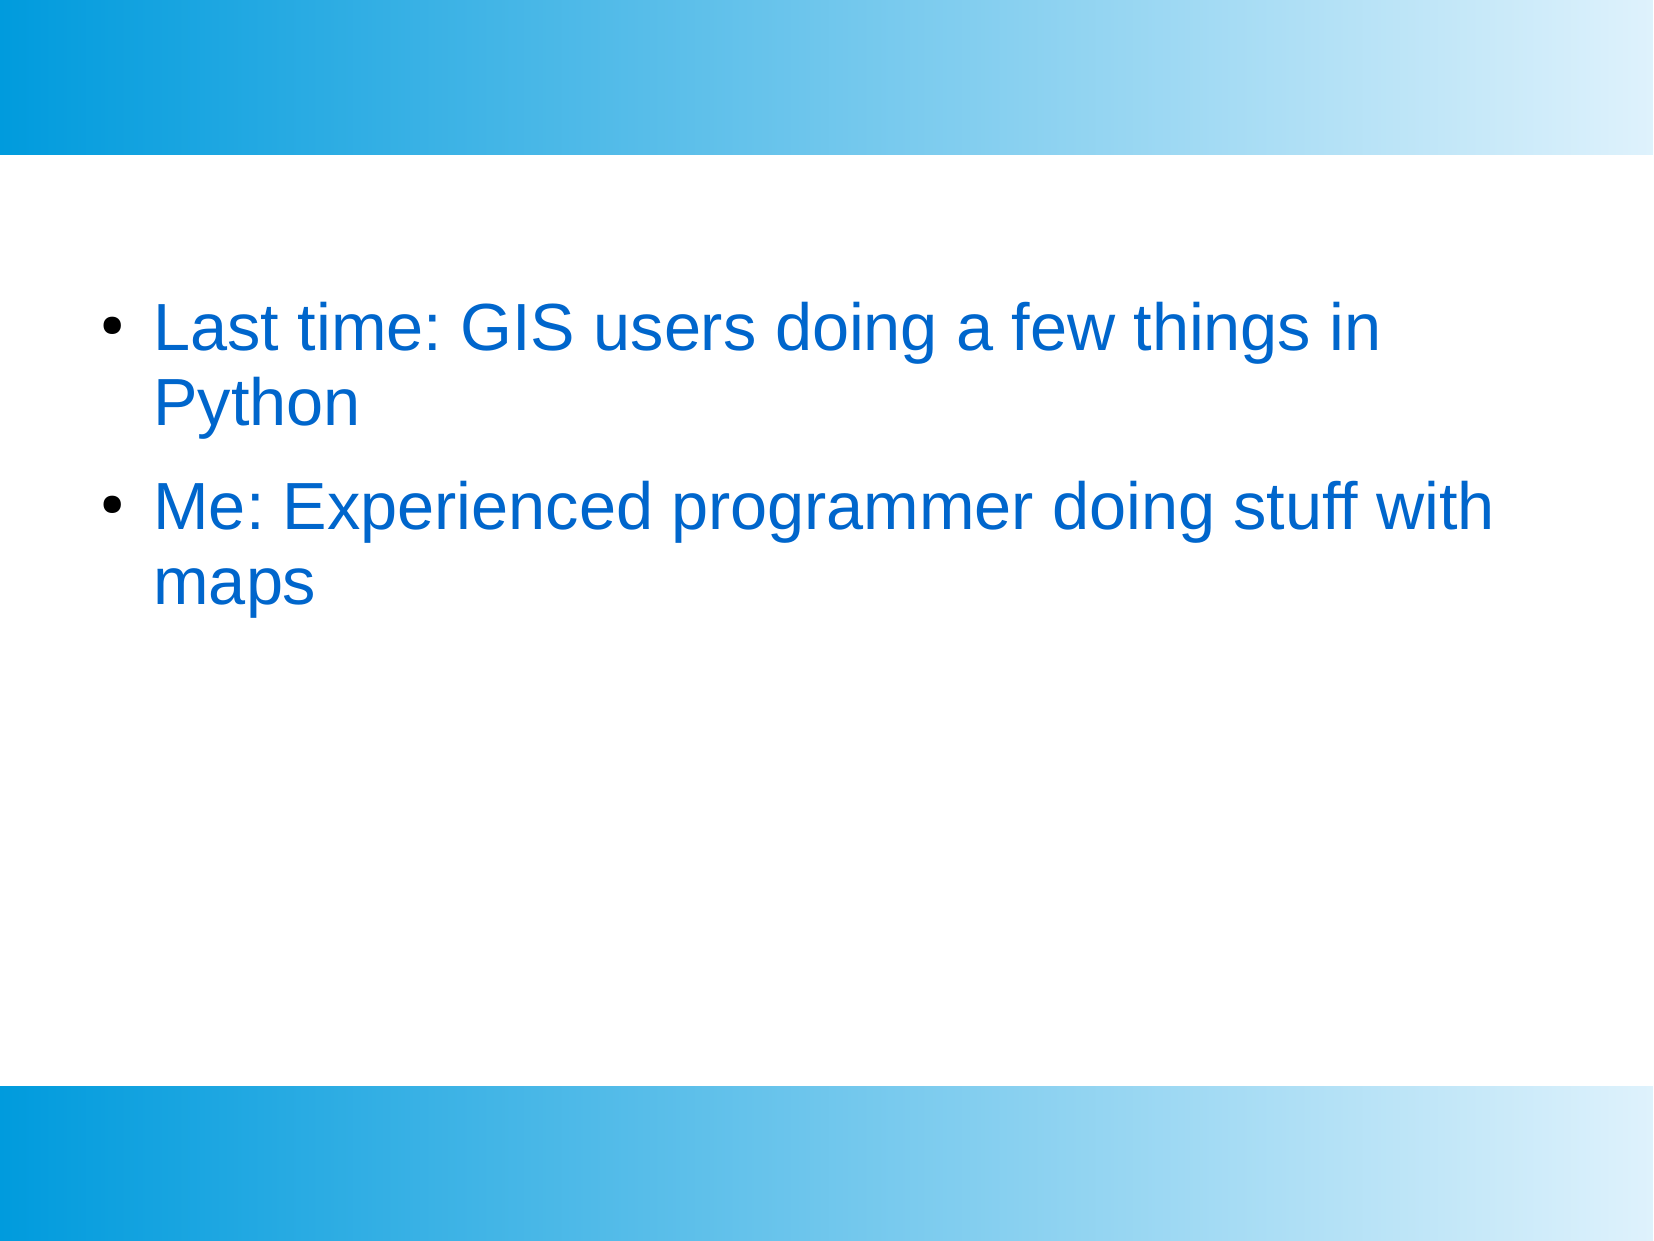

#
Last time: GIS users doing a few things in Python
Me: Experienced programmer doing stuff with maps